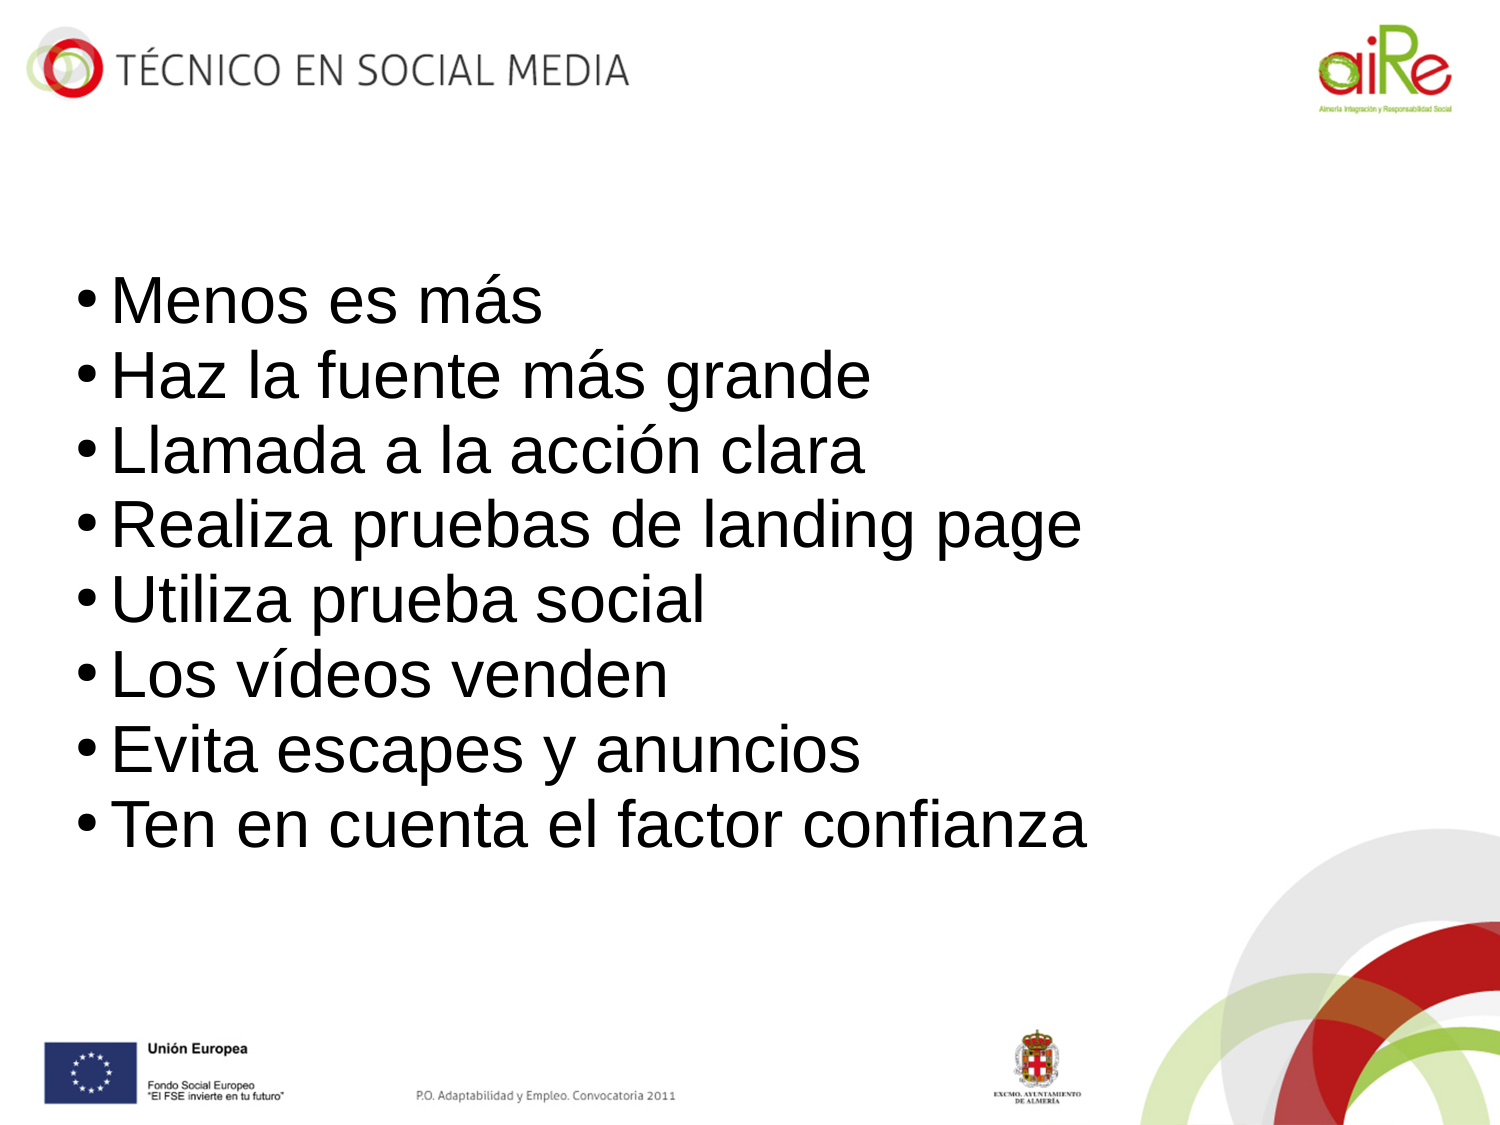

# Menos es más
Haz la fuente más grande
Llamada a la acción clara
Realiza pruebas de landing page
Utiliza prueba social
Los vídeos venden
Evita escapes y anuncios
Ten en cuenta el factor confianza